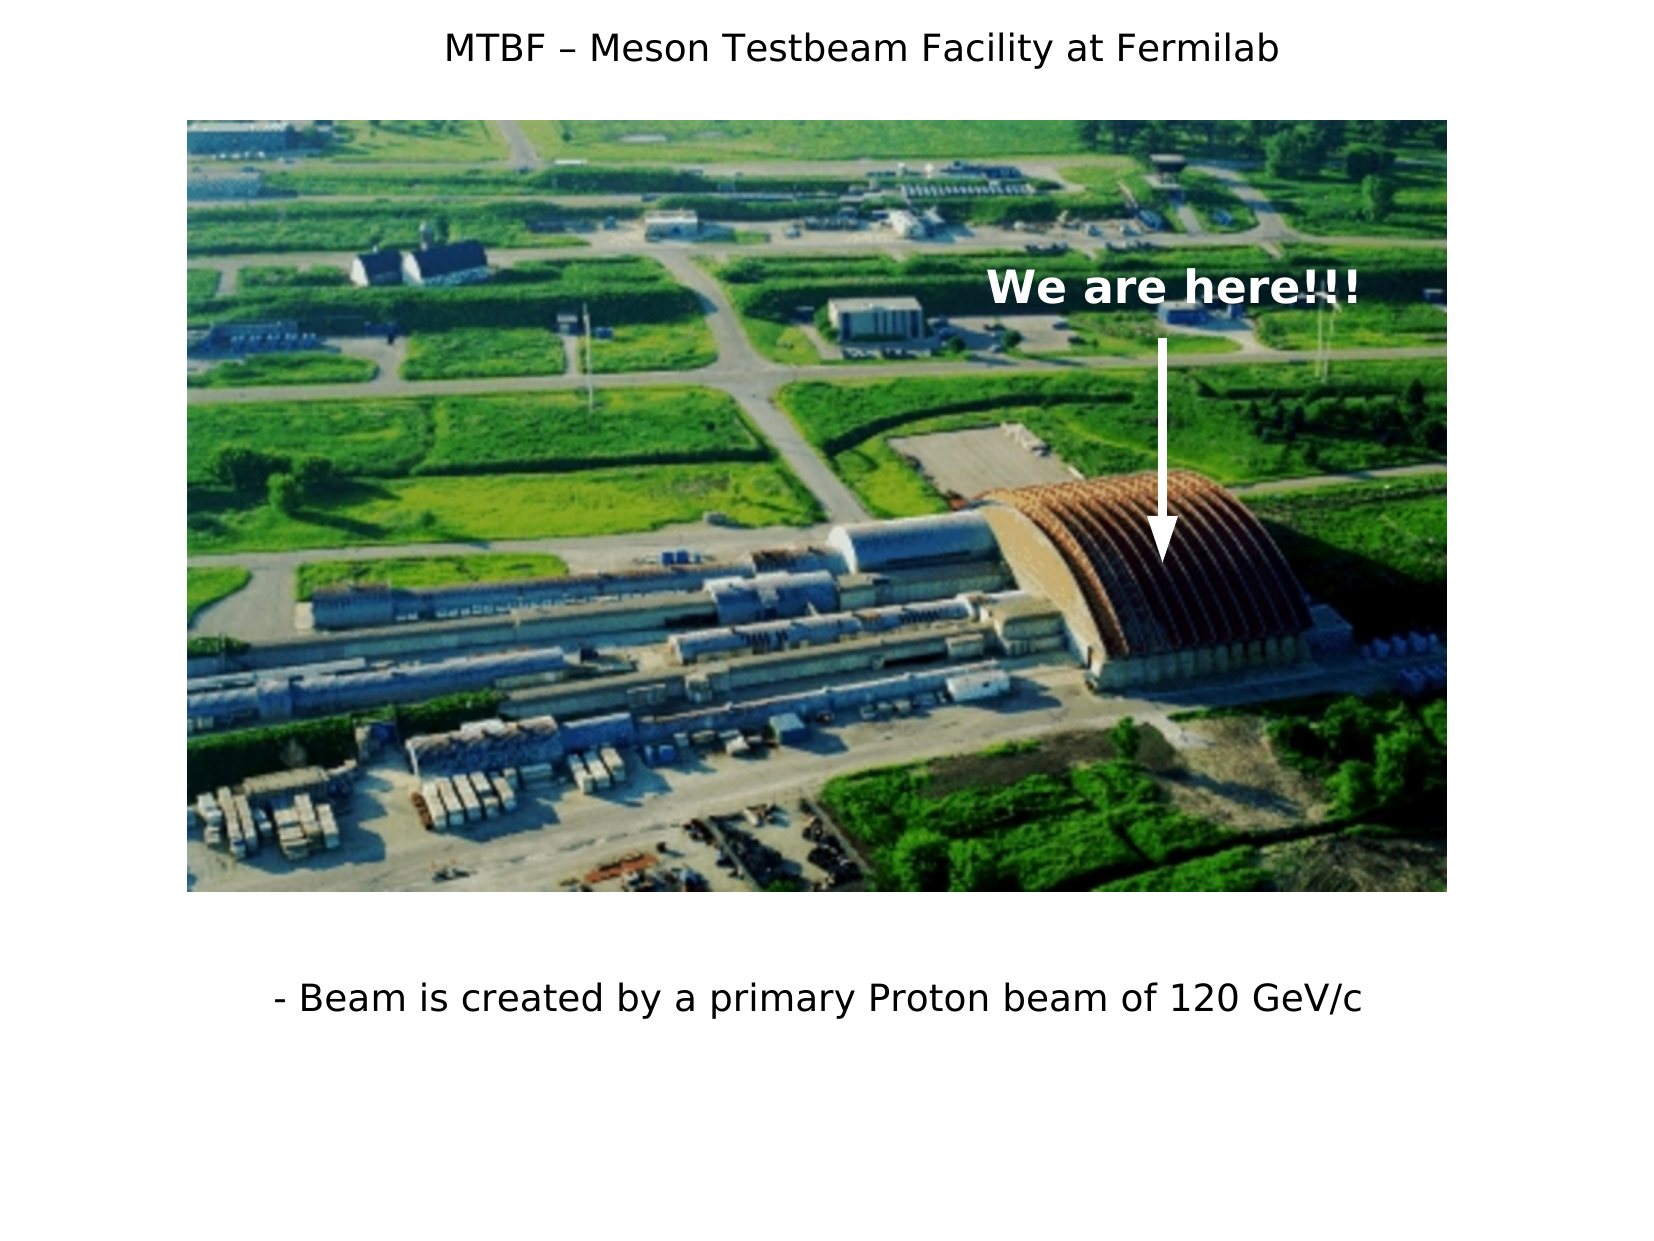

MTBF – Meson Testbeam Facility at Fermilab
We are here!!!
- Beam is created by a primary Proton beam of 120 GeV/c